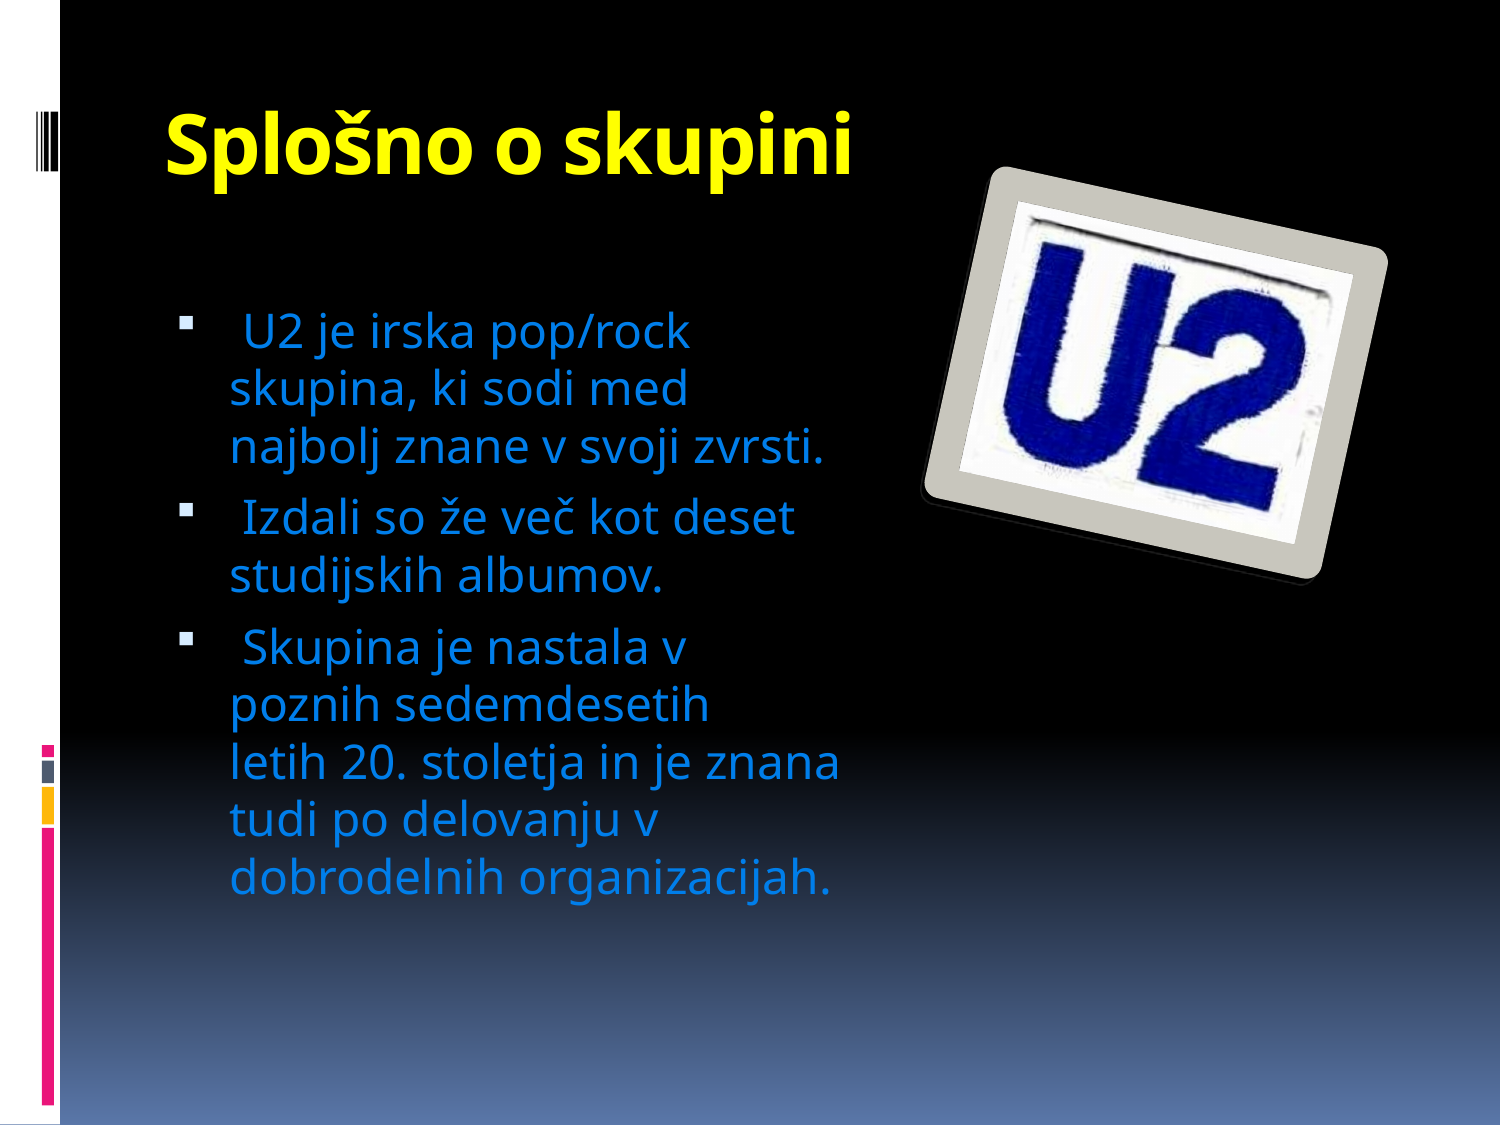

# Splošno o skupini
 U2 je irska pop/rock skupina, ki sodi med najbolj znane v svoji zvrsti.
 Izdali so že več kot deset studijskih albumov.
 Skupina je nastala v poznih sedemdesetih letih 20. stoletja in je znana tudi po delovanju v dobrodelnih organizacijah.